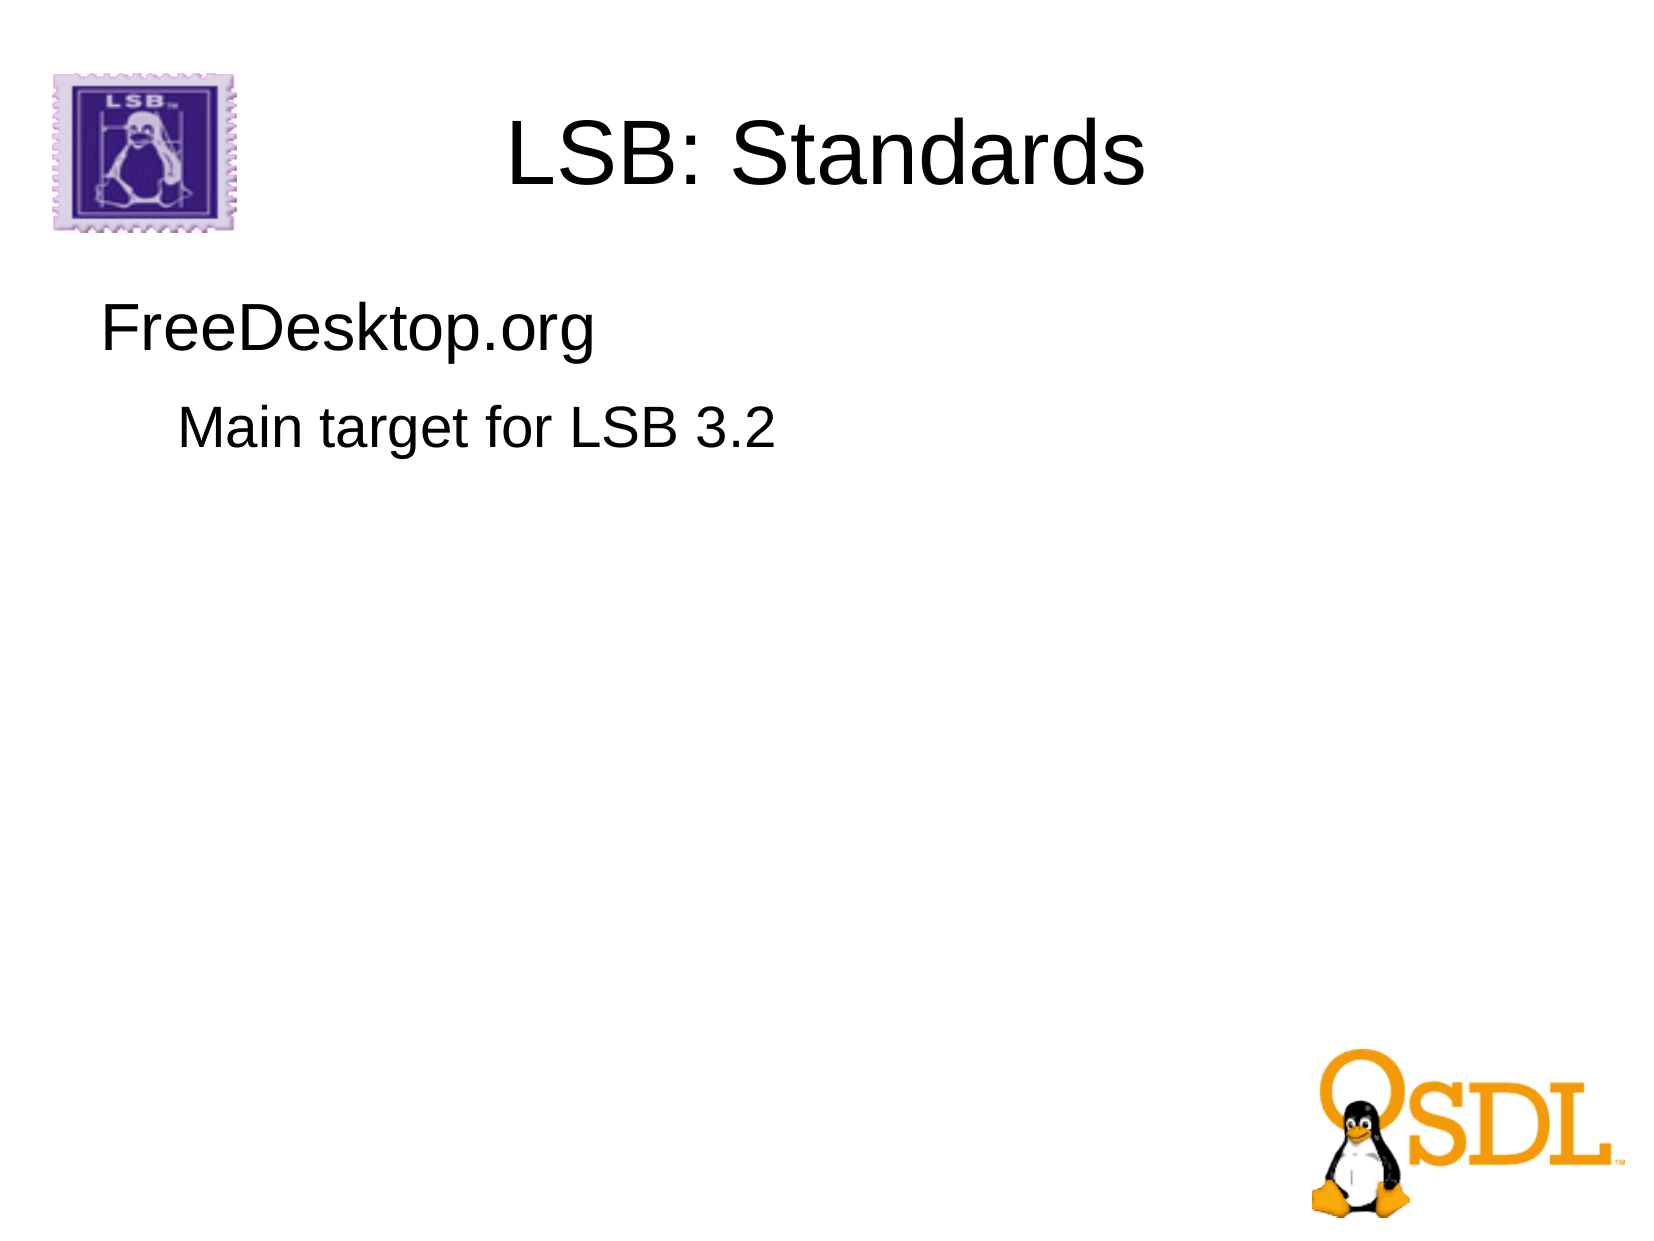

# LSB: Standards
FreeDesktop.org
Main target for LSB 3.2